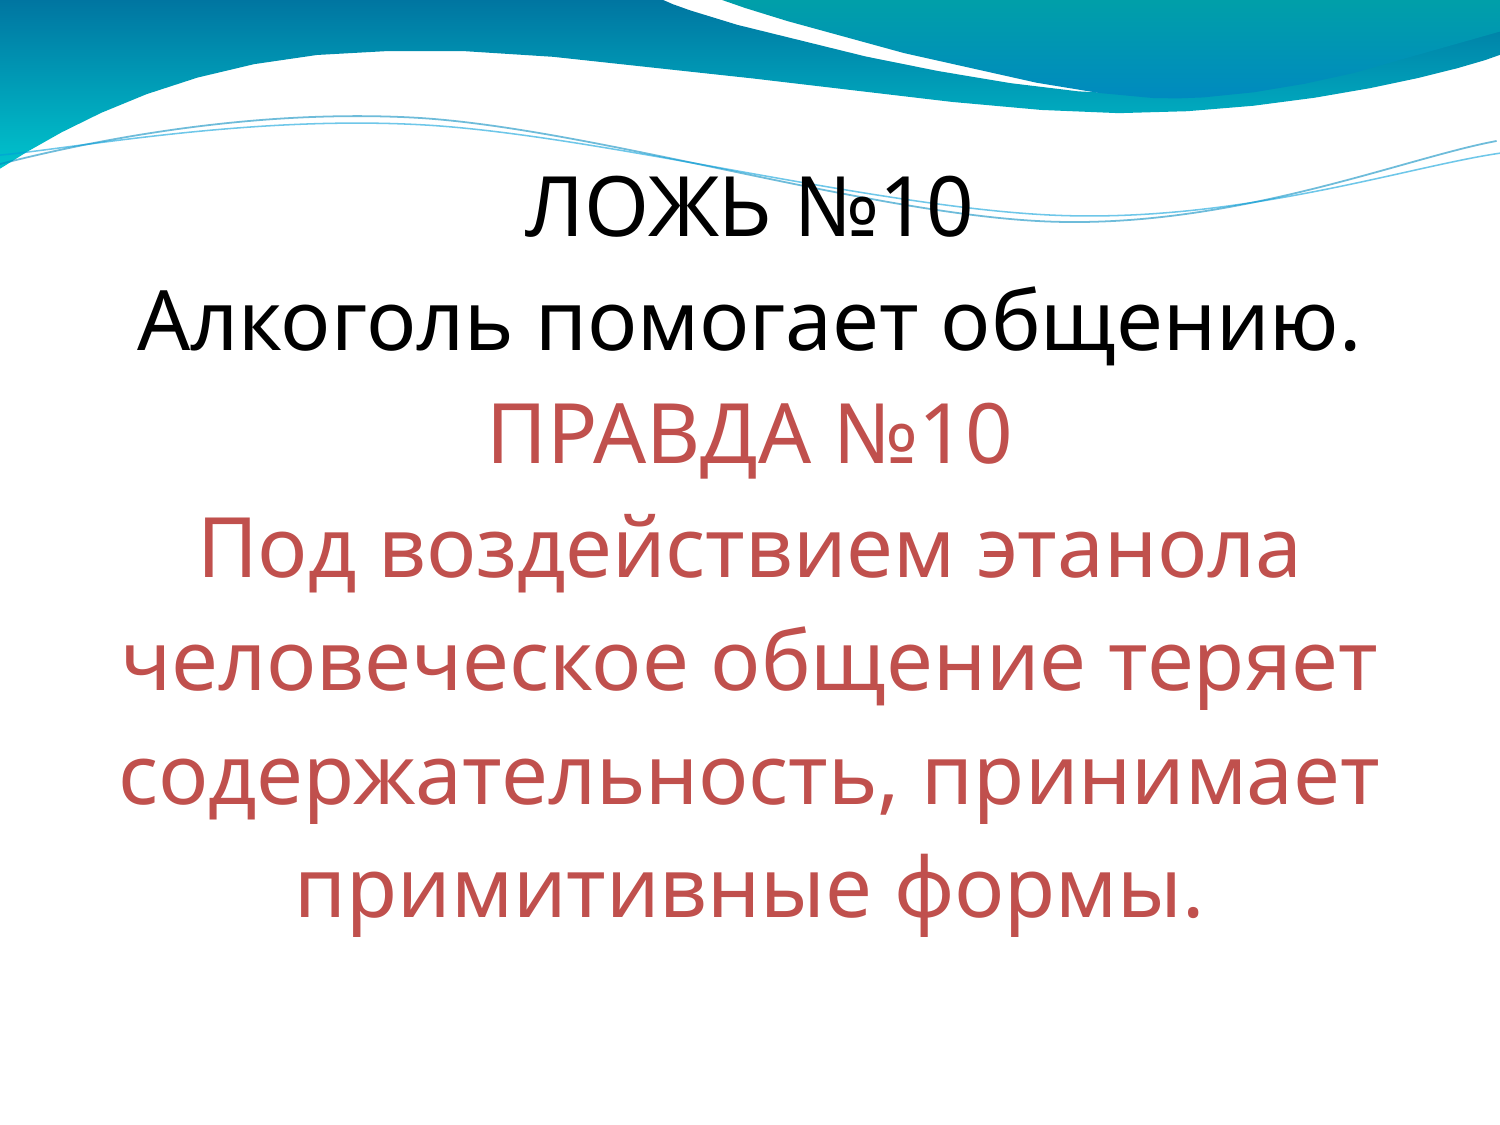

ЛОЖЬ №10
Алкоголь помогает общению.
ПРАВДА №10
Под воздействием этанола человеческое общение теряет содержательность, принимает примитивные формы.